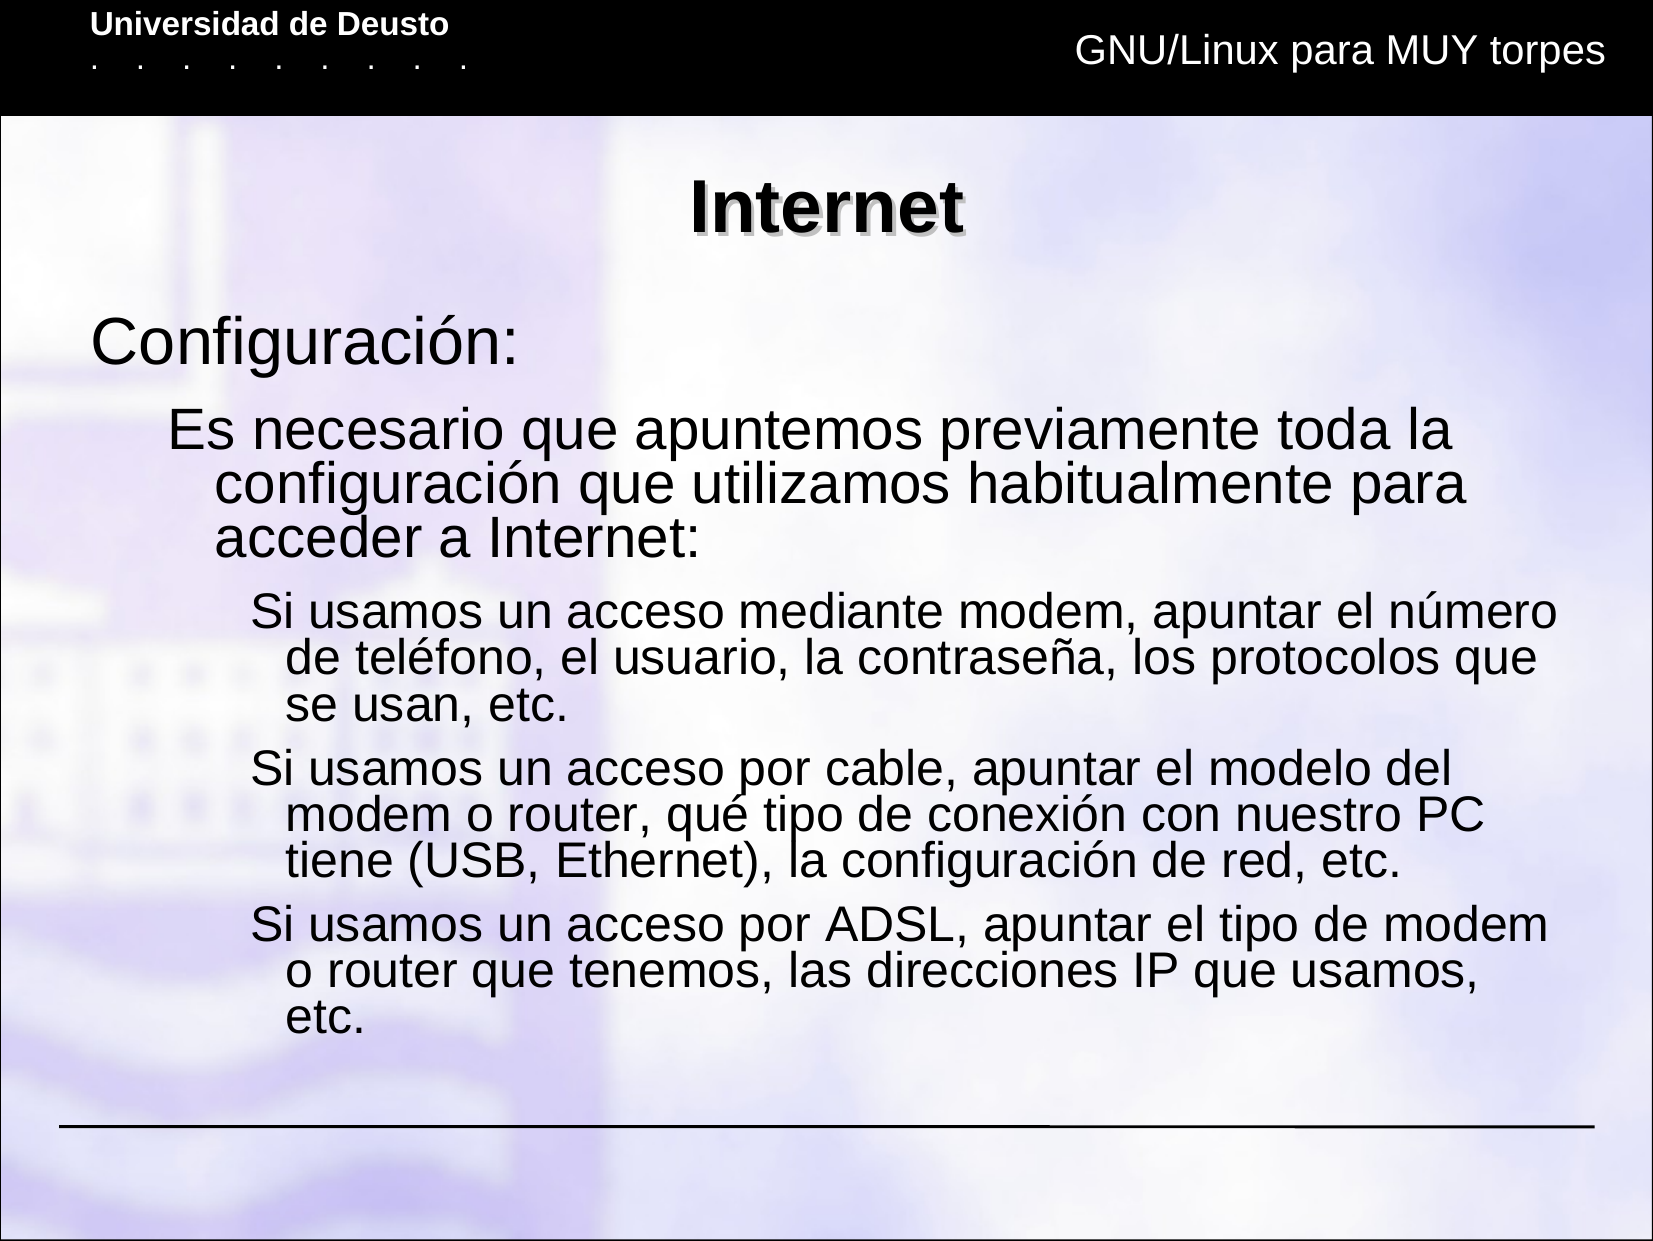

# Internet
Configuración:
Es necesario que apuntemos previamente toda la configuración que utilizamos habitualmente para acceder a Internet:
Si usamos un acceso mediante modem, apuntar el número de teléfono, el usuario, la contraseña, los protocolos que se usan, etc.
Si usamos un acceso por cable, apuntar el modelo del modem o router, qué tipo de conexión con nuestro PC tiene (USB, Ethernet), la configuración de red, etc.
Si usamos un acceso por ADSL, apuntar el tipo de modem o router que tenemos, las direcciones IP que usamos, etc.